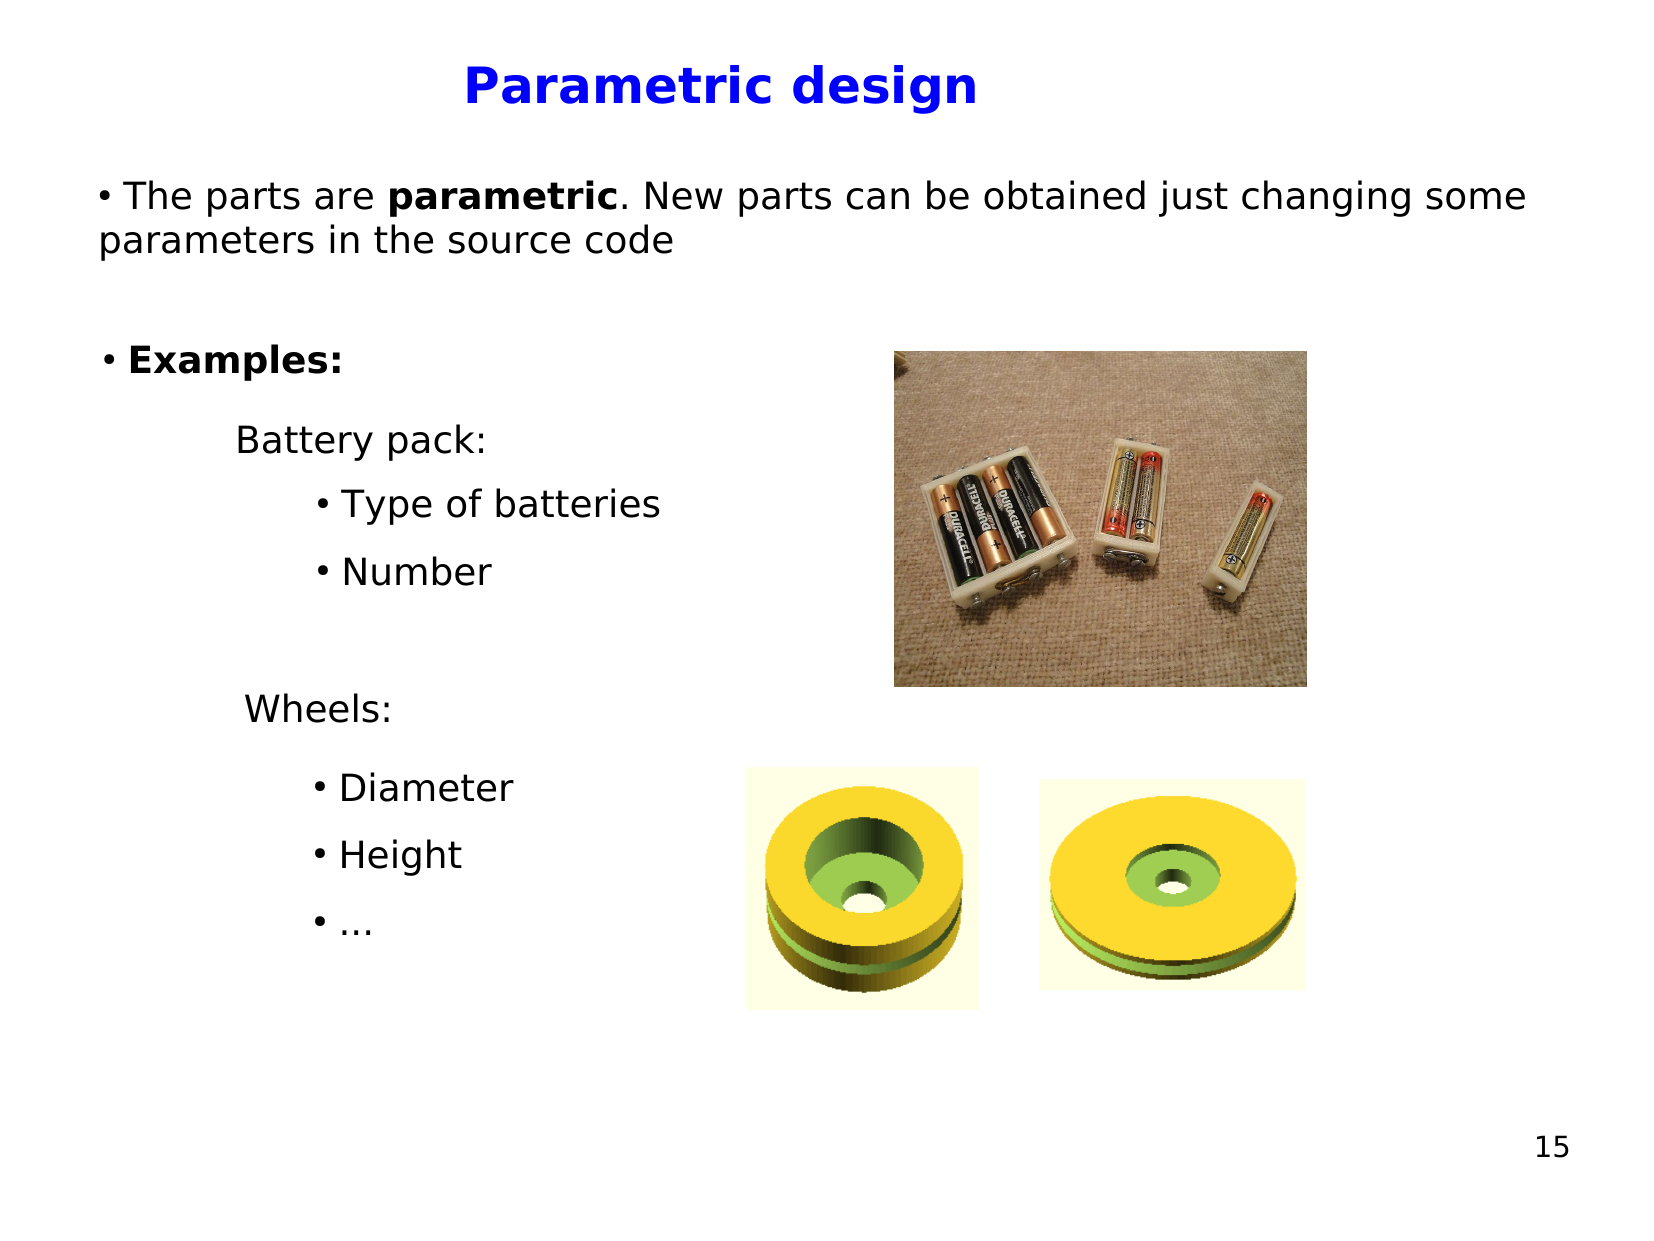

Parametric design
 The parts are parametric. New parts can be obtained just changing some parameters in the source code
 Examples:
Battery pack:
 Type of batteries
 Number
Wheels:
 Diameter
 Height
 ...
15